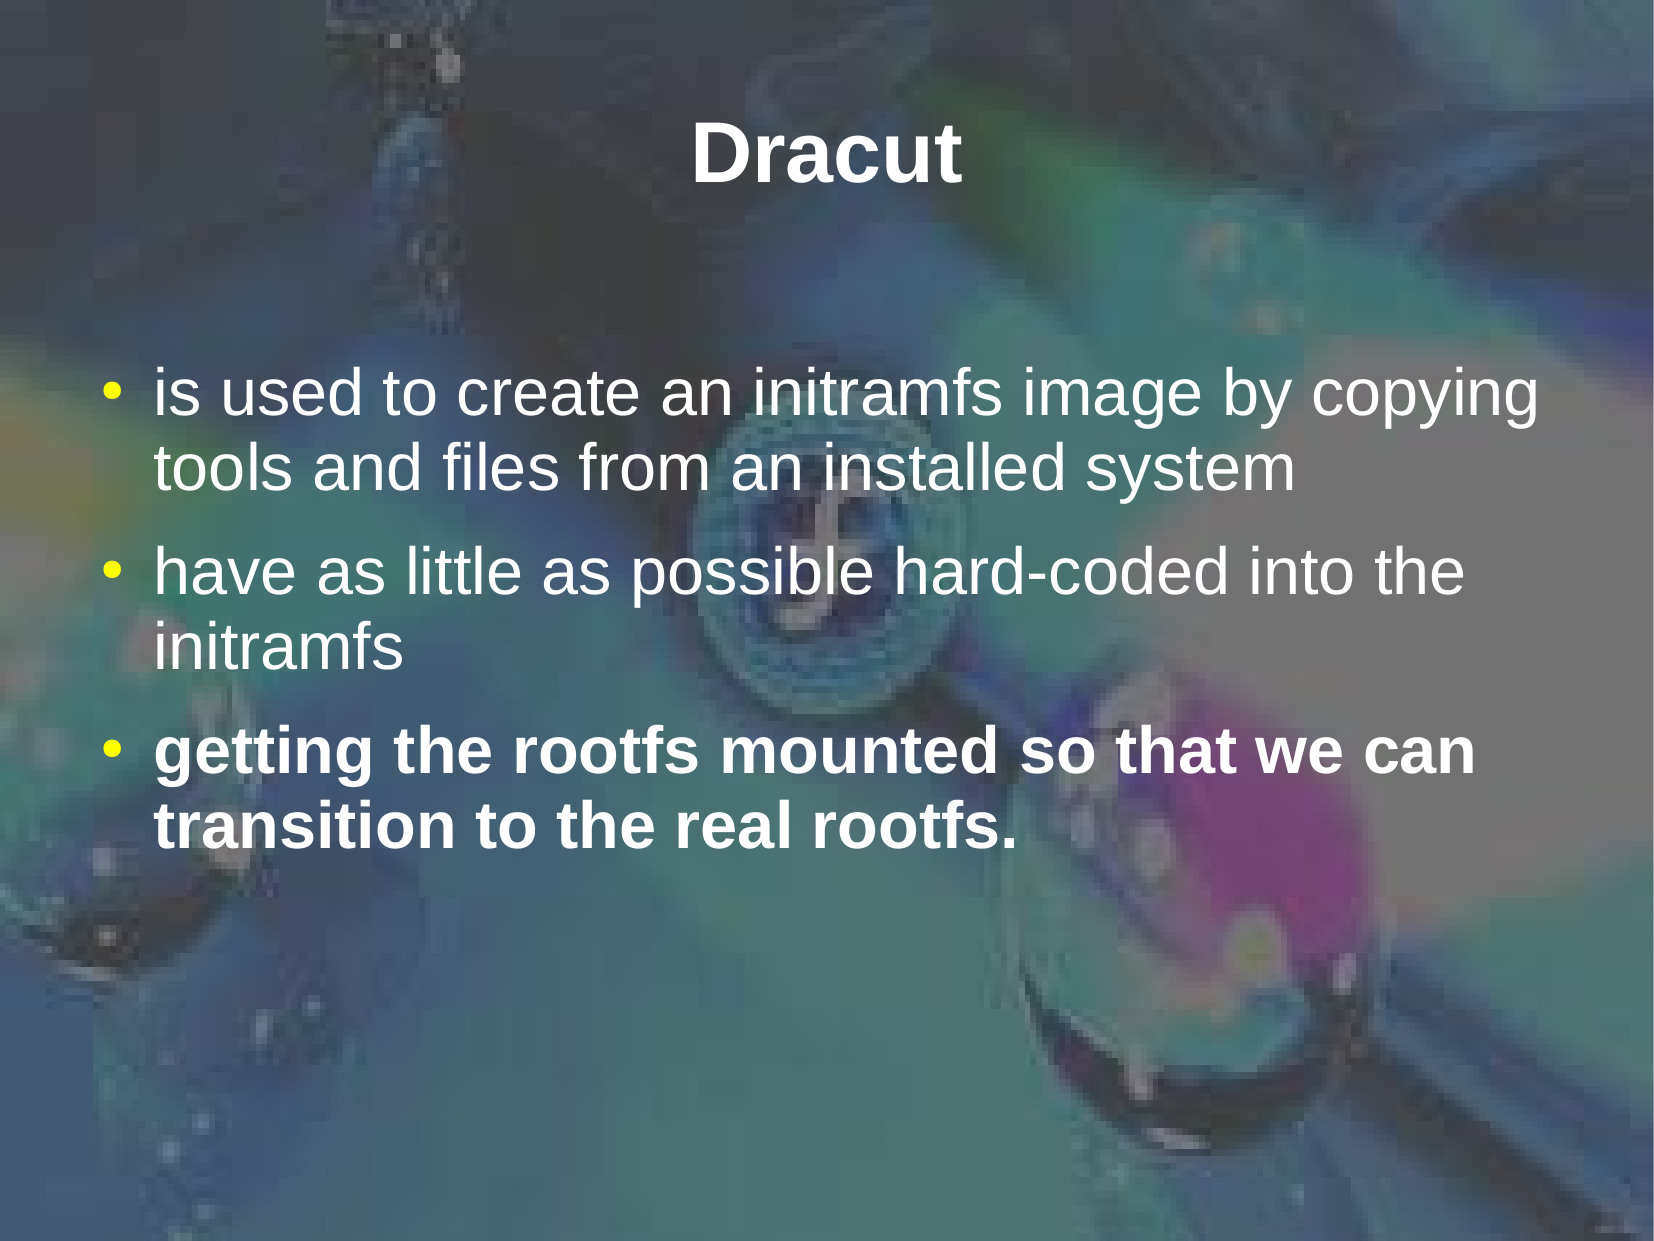

# Dracut
is used to create an initramfs image by copying tools and files from an installed system
have as little as possible hard-coded into the initramfs
getting the rootfs mounted so that we can transition to the real rootfs.